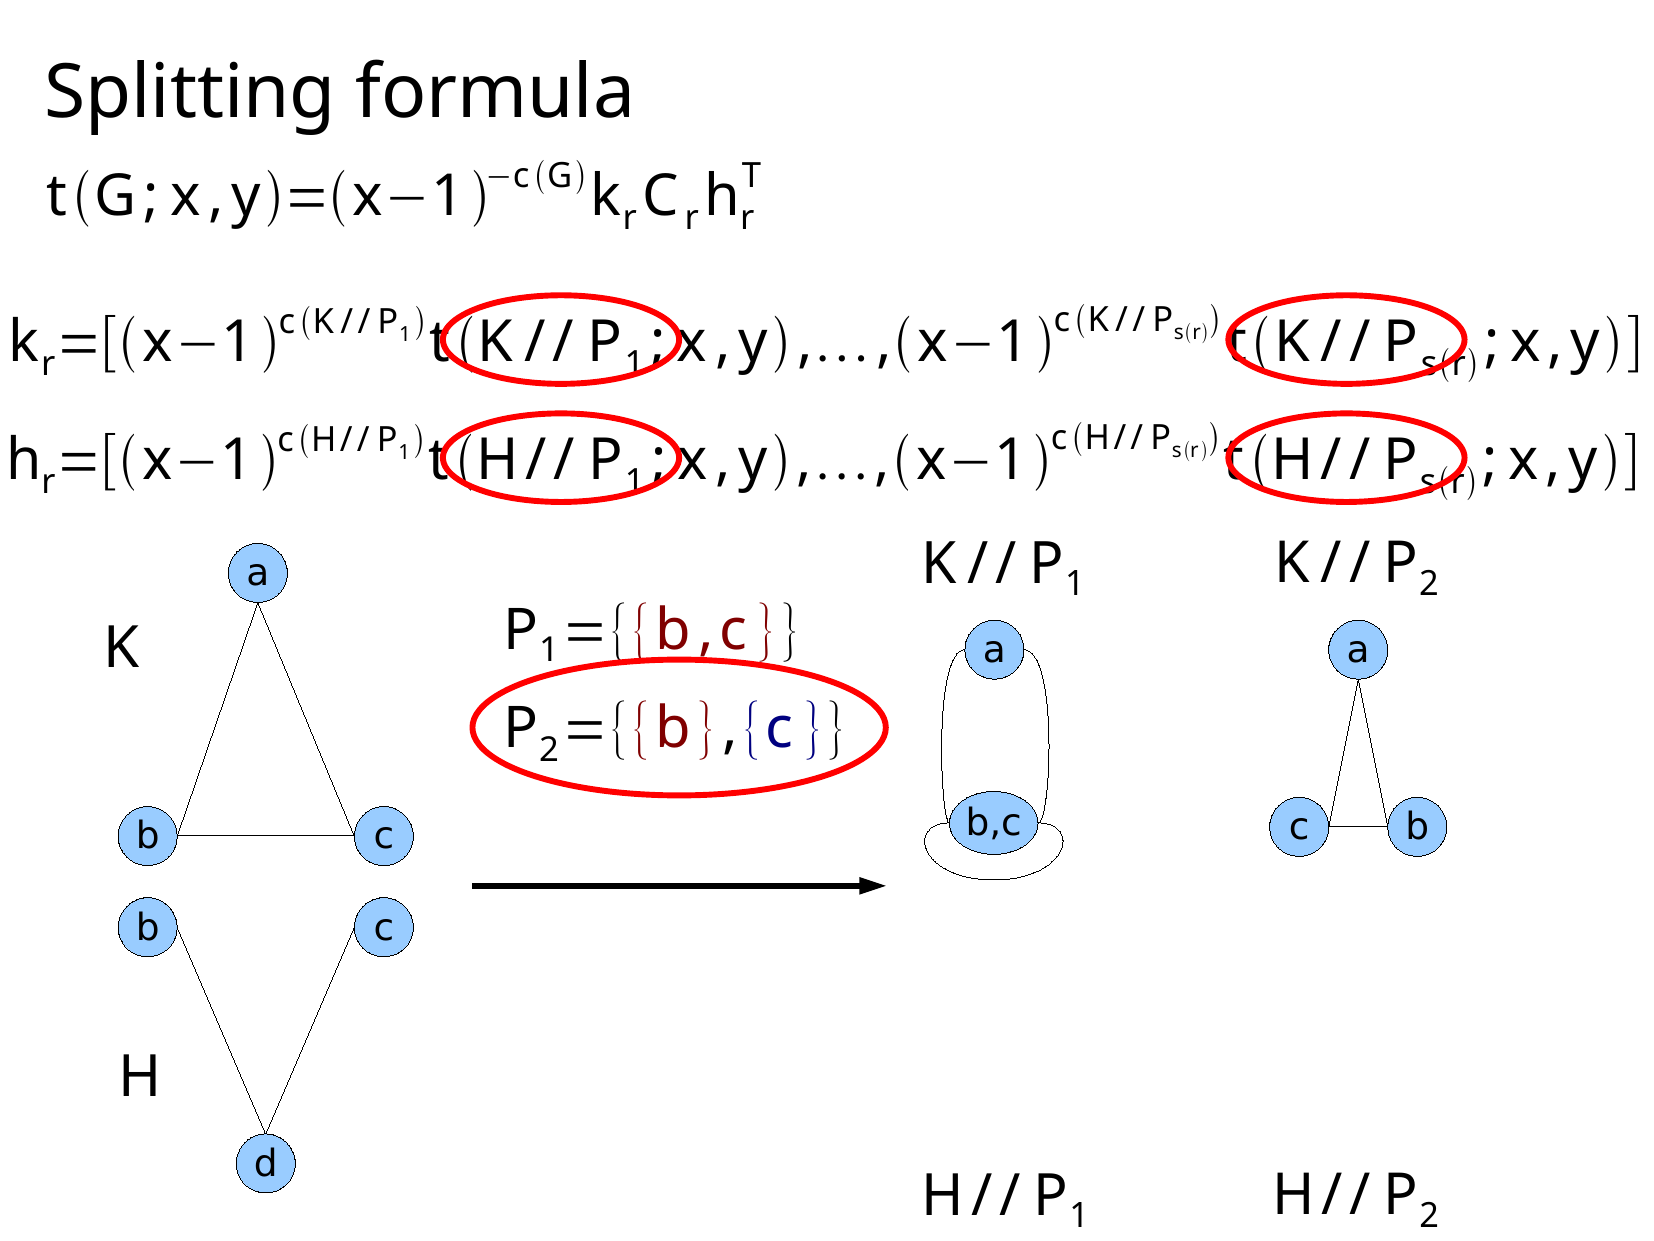

Splitting formula
a
K
b
c
b
c
H
d
a
b,c
a
c
b